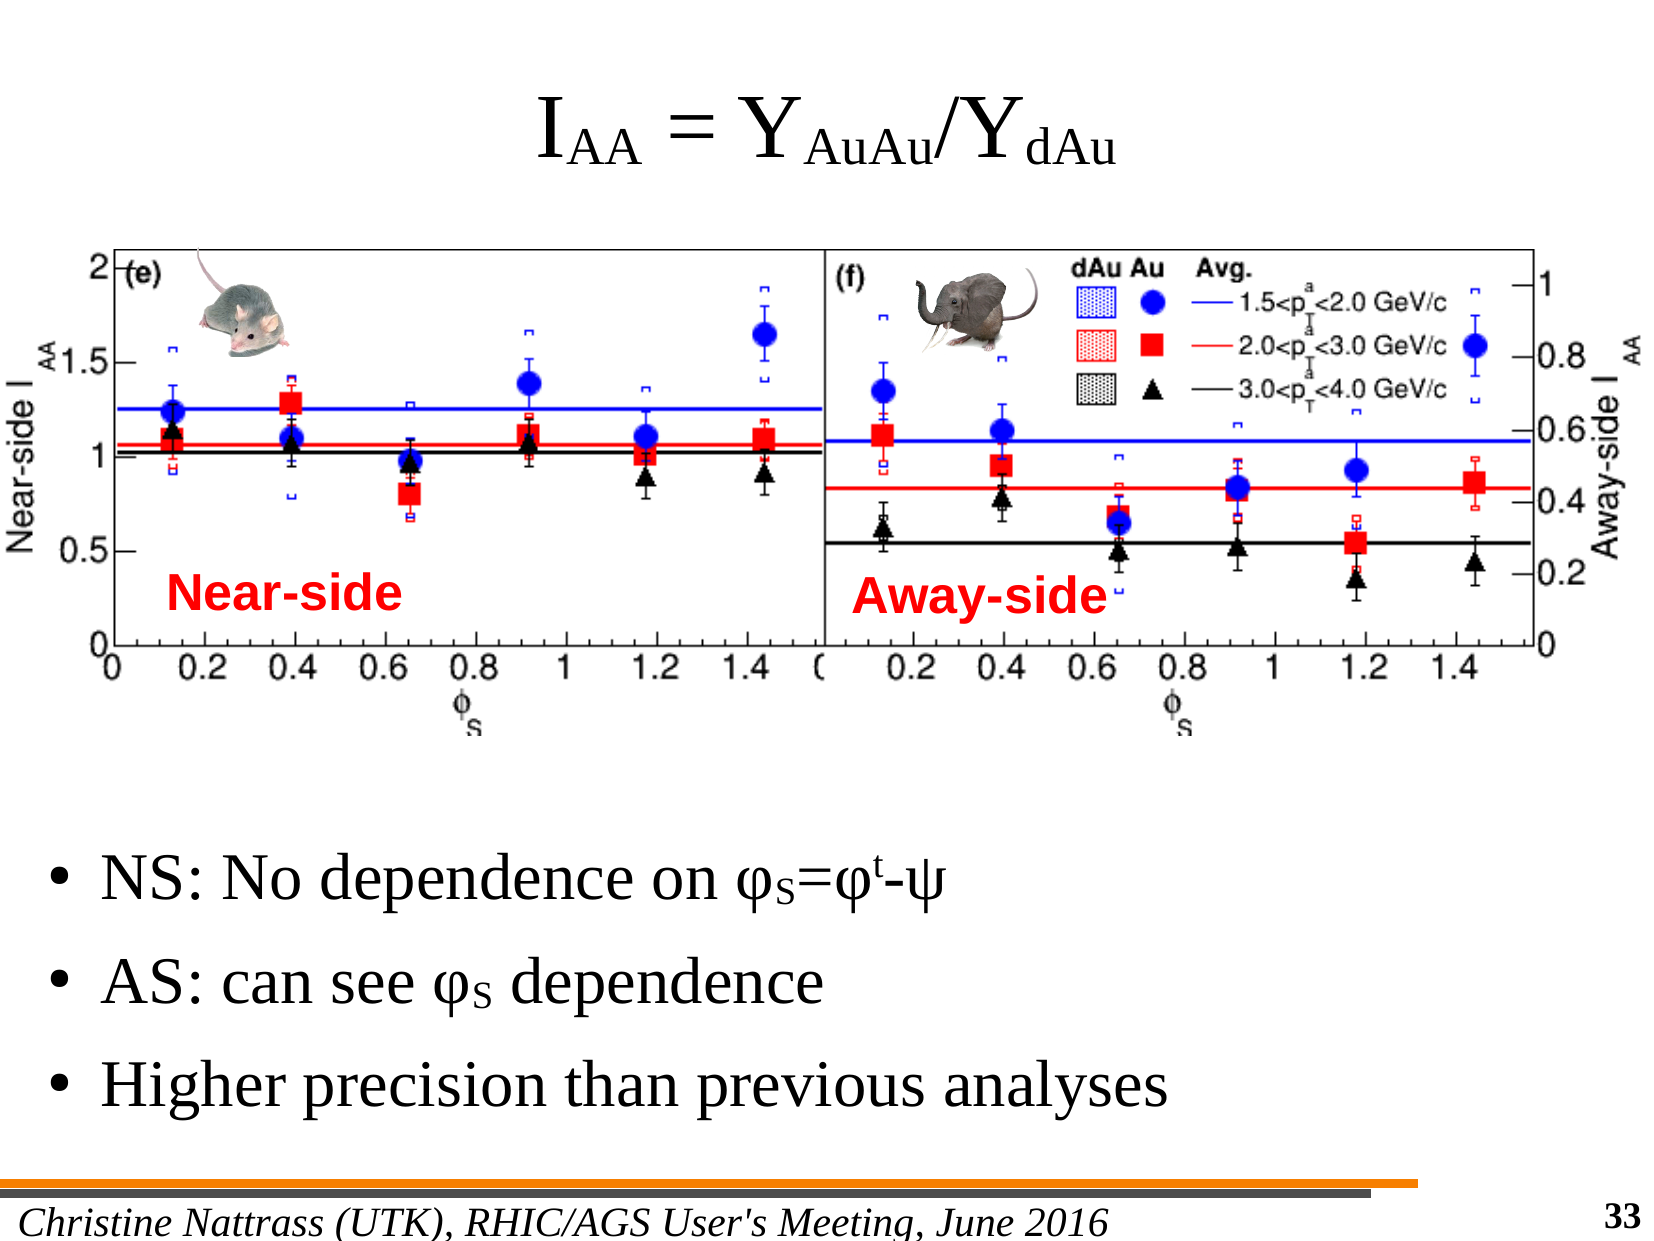

# IAA = YAuAu/YdAu
 Near-side
Away-side
NS: No dependence on φS=φt-ψ
AS: can see φS dependence
Higher precision than previous analyses